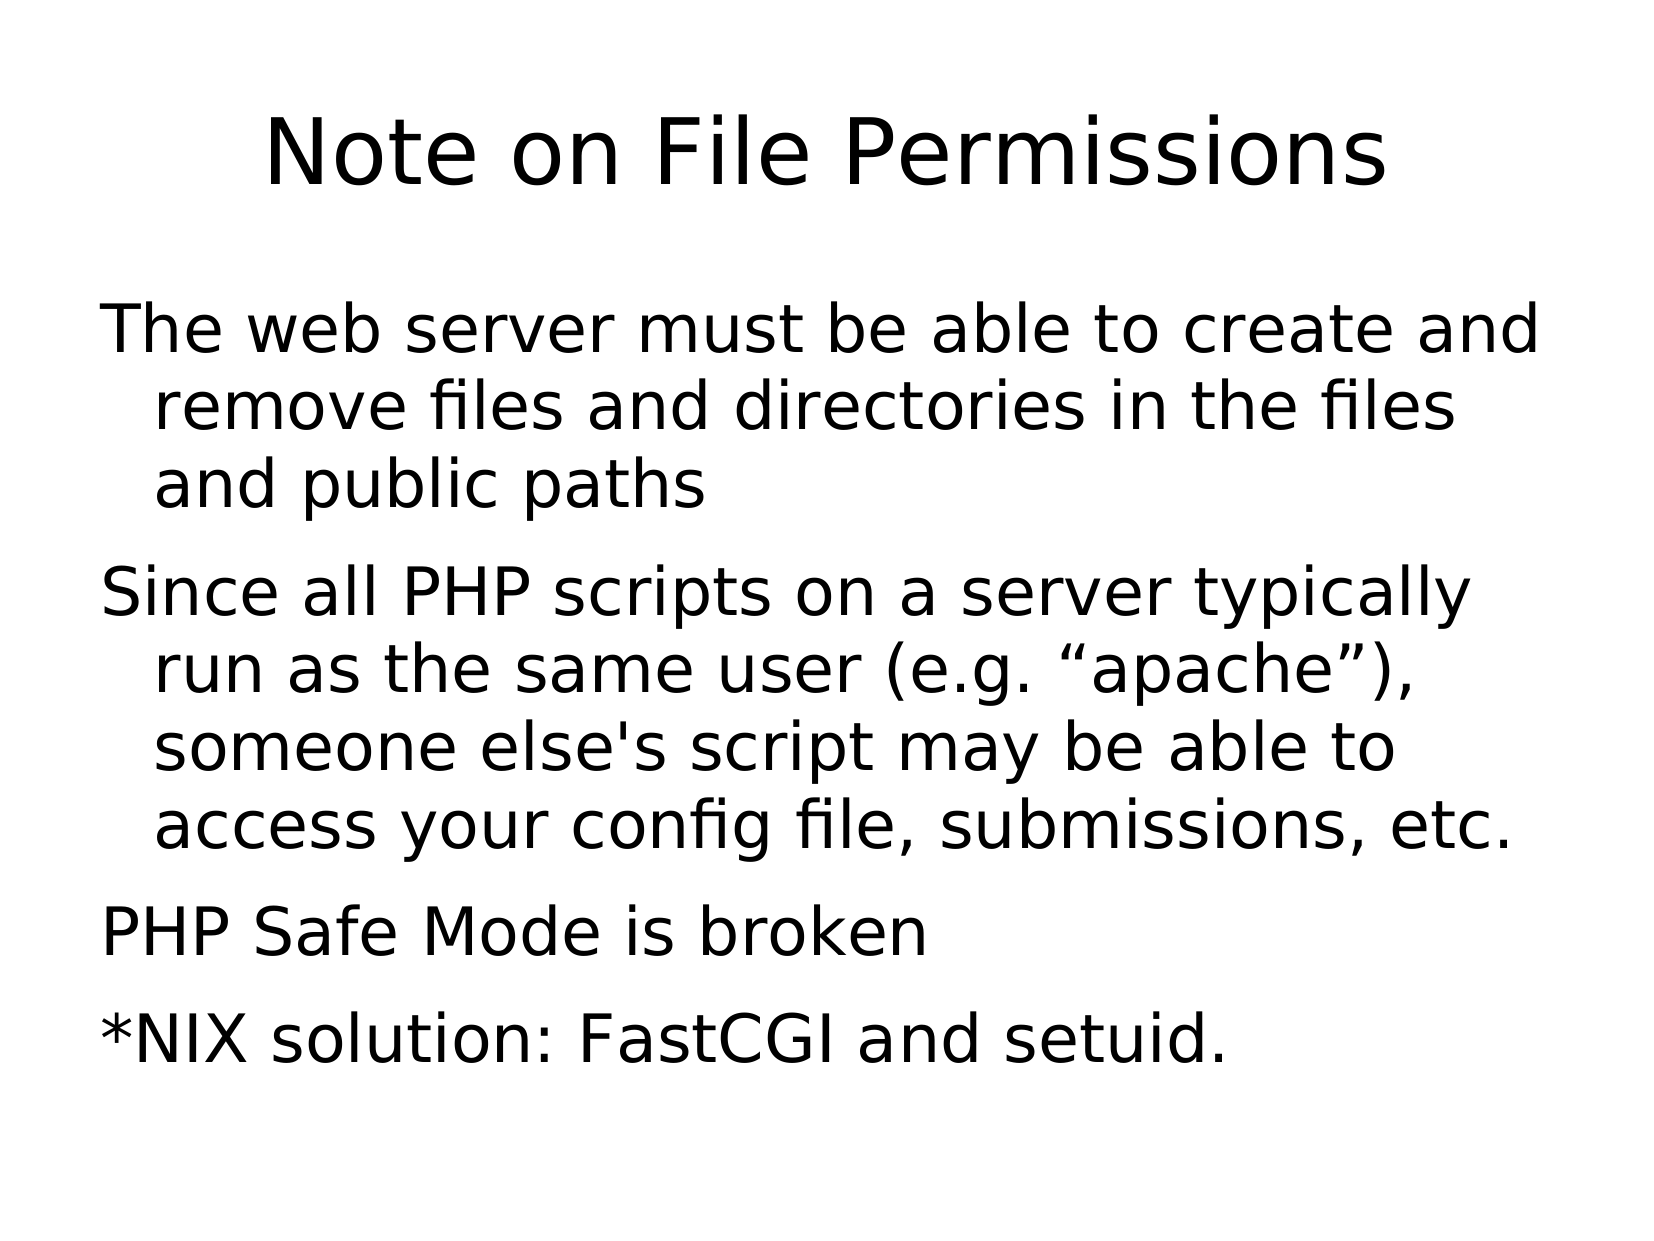

# Note on File Permissions
The web server must be able to create and remove files and directories in the files and public paths
Since all PHP scripts on a server typically run as the same user (e.g. “apache”), someone else's script may be able to access your config file, submissions, etc.
PHP Safe Mode is broken
*NIX solution: FastCGI and setuid.